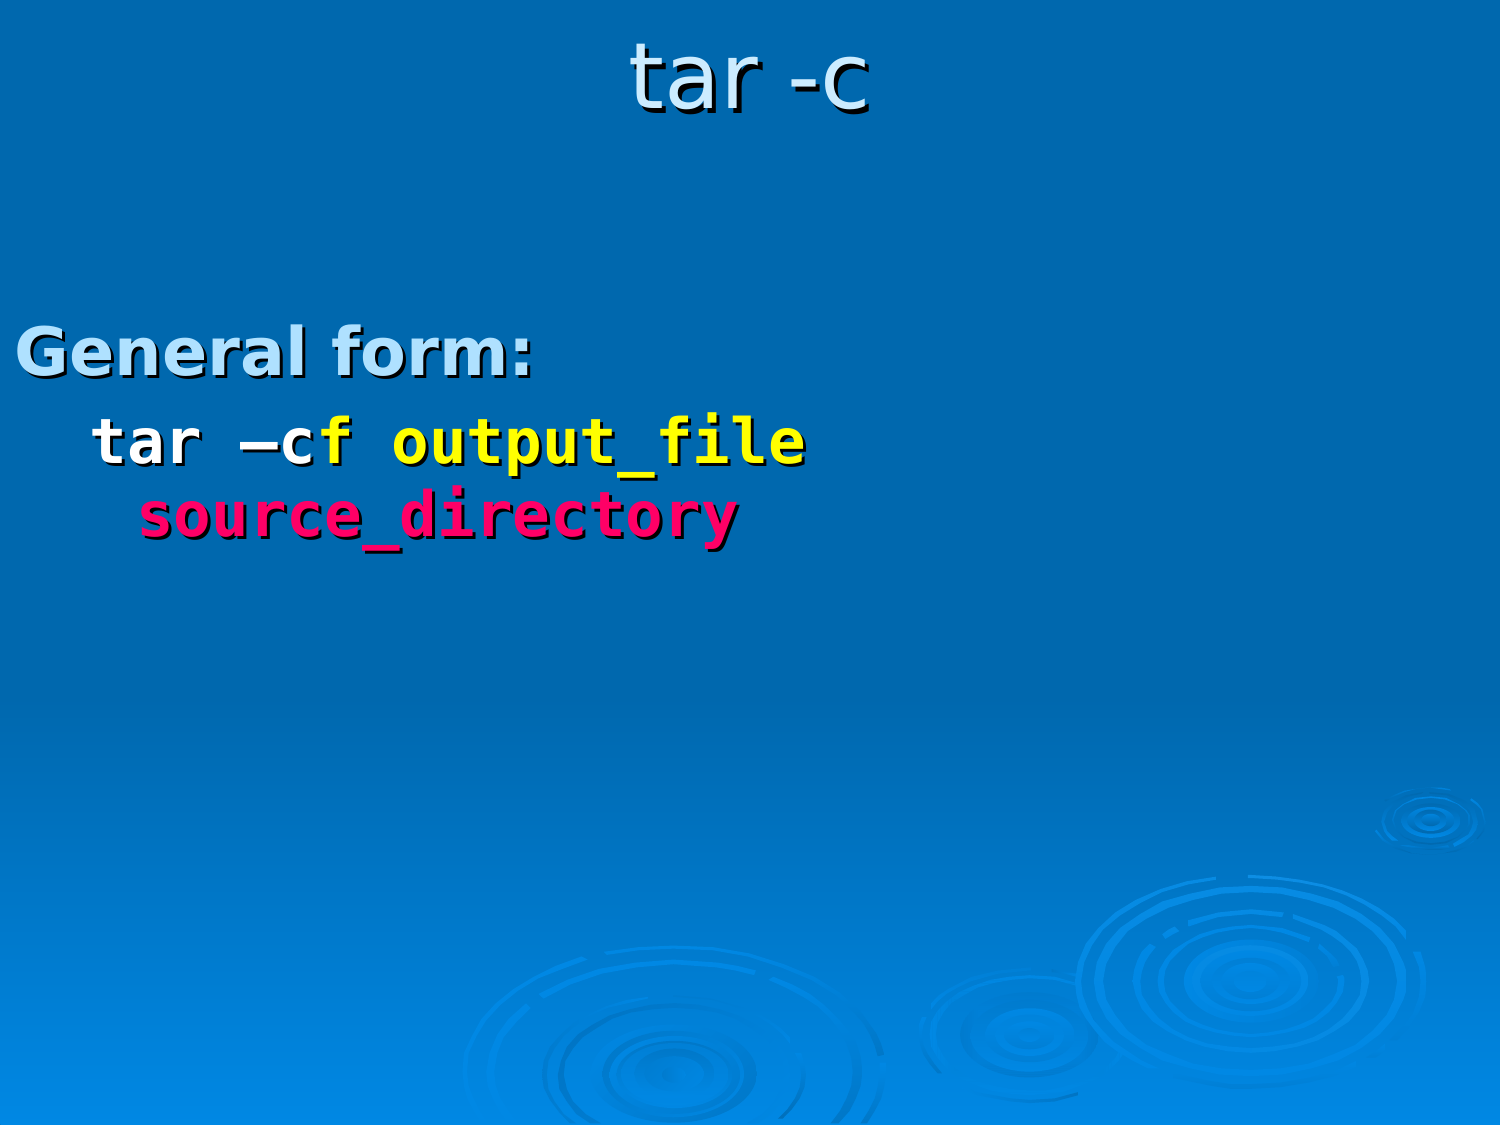

# tar -c
General form:
tar –cf output_file source_directory